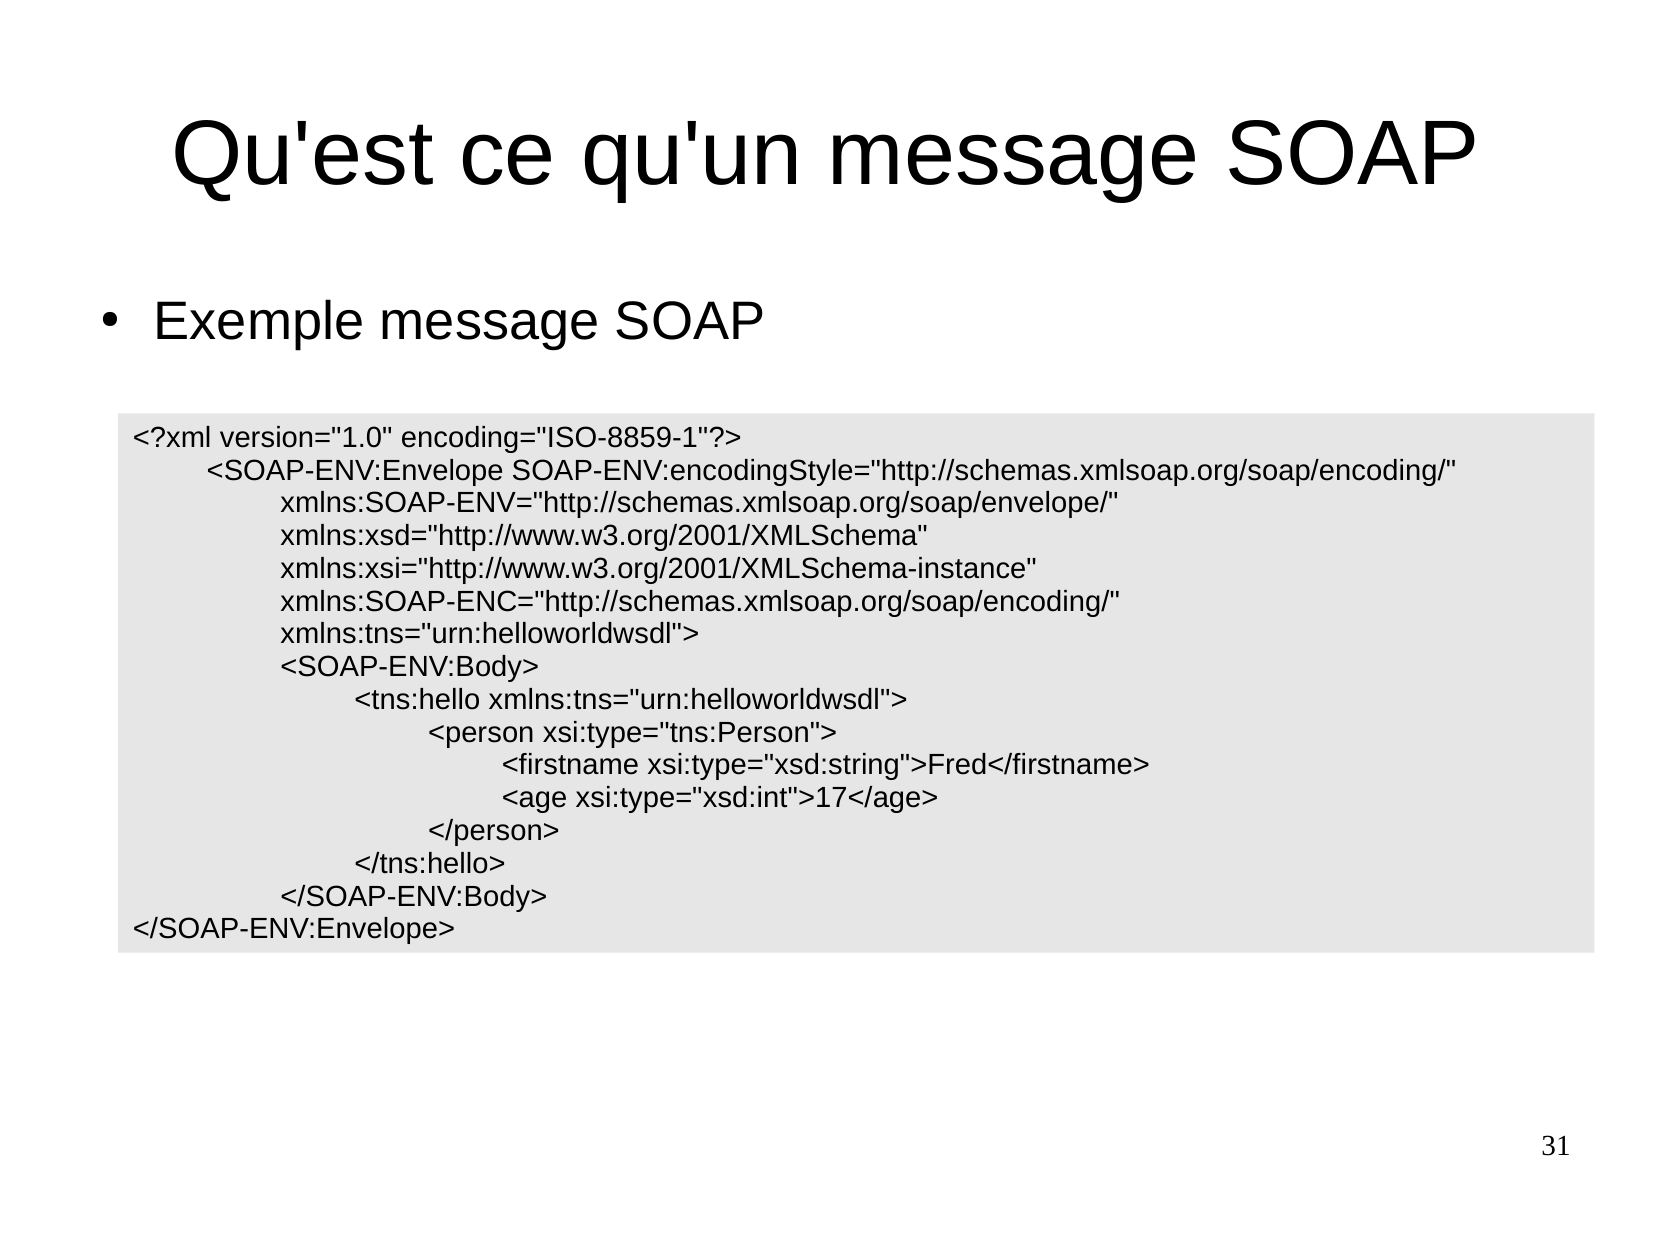

# Qu'est ce qu'un message SOAP
Exemple message SOAP
<?xml version="1.0" encoding="ISO-8859-1"?>
	<SOAP-ENV:Envelope SOAP-ENV:encodingStyle="http://schemas.xmlsoap.org/soap/encoding/"
 		xmlns:SOAP-ENV="http://schemas.xmlsoap.org/soap/envelope/"
 		xmlns:xsd="http://www.w3.org/2001/XMLSchema"
 		xmlns:xsi="http://www.w3.org/2001/XMLSchema-instance"
 		xmlns:SOAP-ENC="http://schemas.xmlsoap.org/soap/encoding/"
 		xmlns:tns="urn:helloworldwsdl">
		<SOAP-ENV:Body>
			<tns:hello xmlns:tns="urn:helloworldwsdl">
				<person xsi:type="tns:Person">
					<firstname xsi:type="xsd:string">Fred</firstname>
					<age xsi:type="xsd:int">17</age>
				</person>
			</tns:hello>
		</SOAP-ENV:Body>
</SOAP-ENV:Envelope>
31